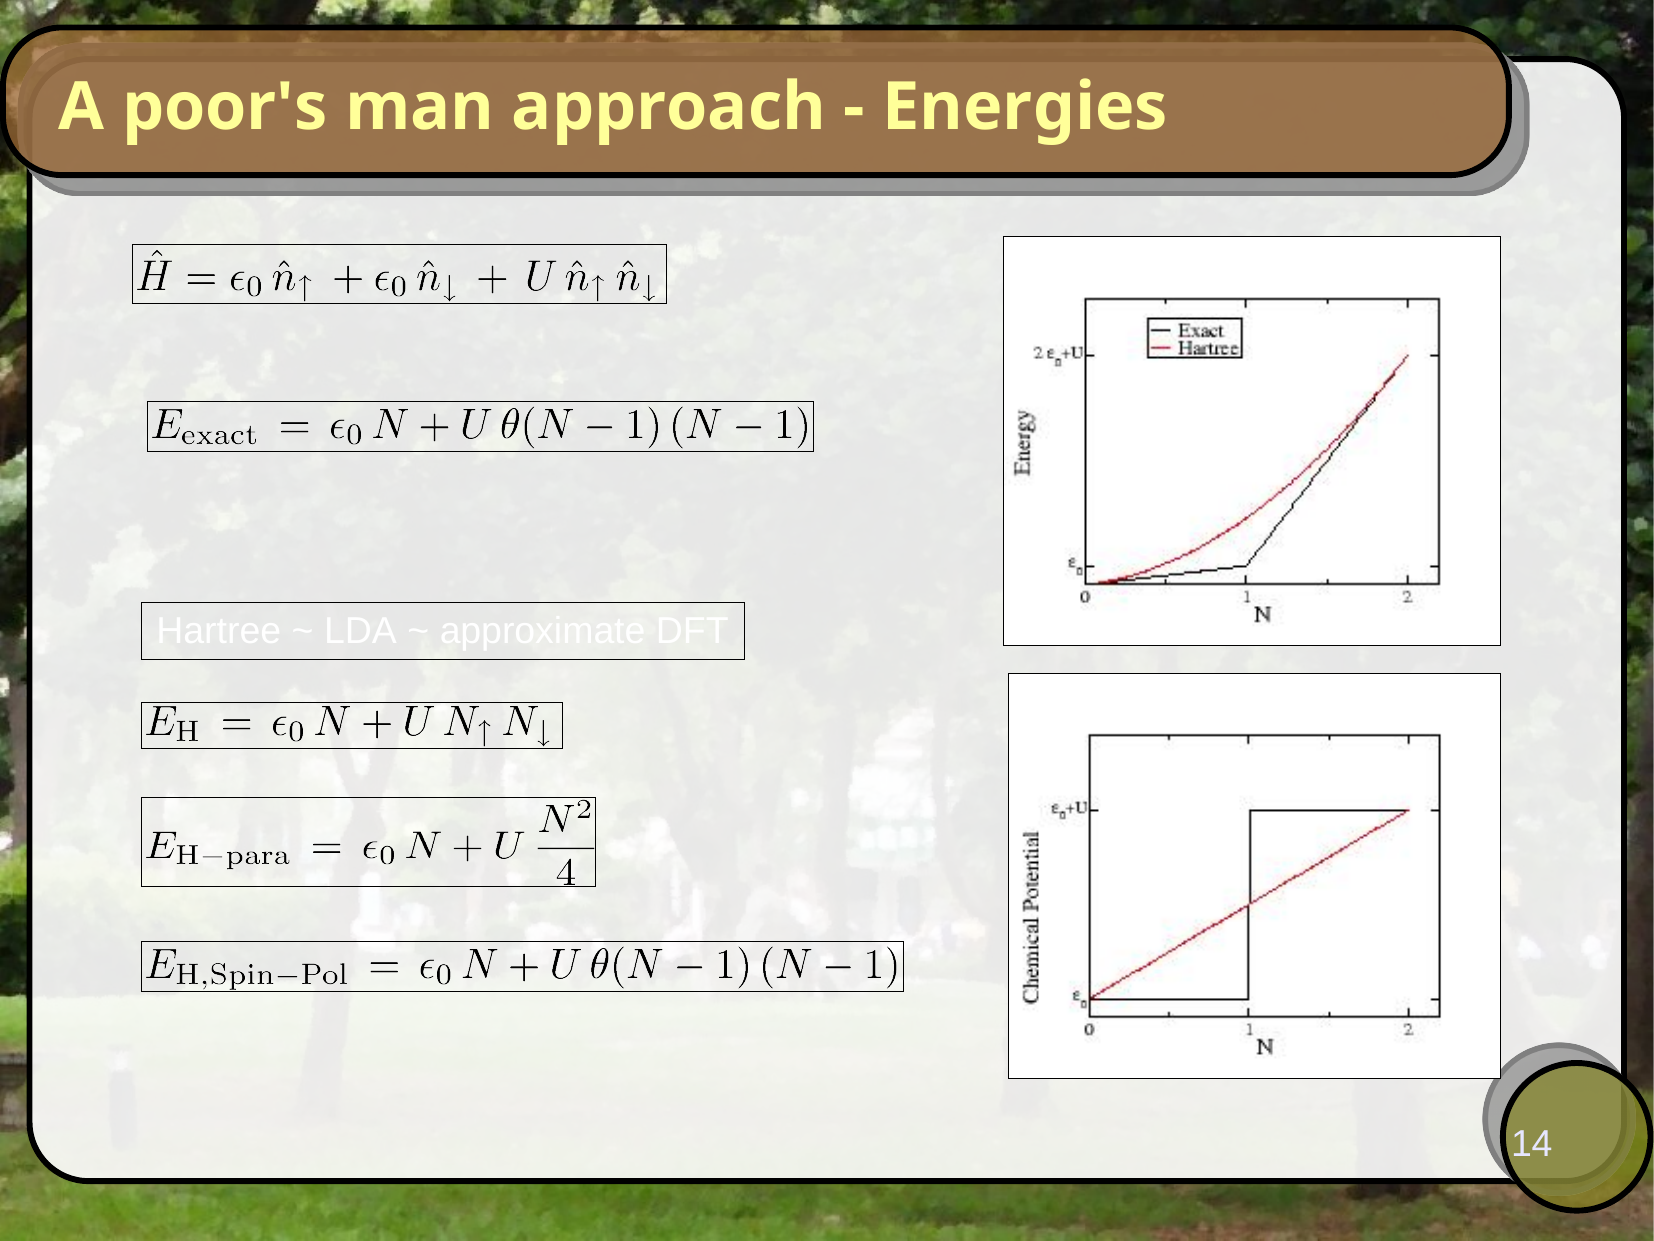

# A poor's man approach - Energies
Hartree ~ LDA ~ approximate DFT
14